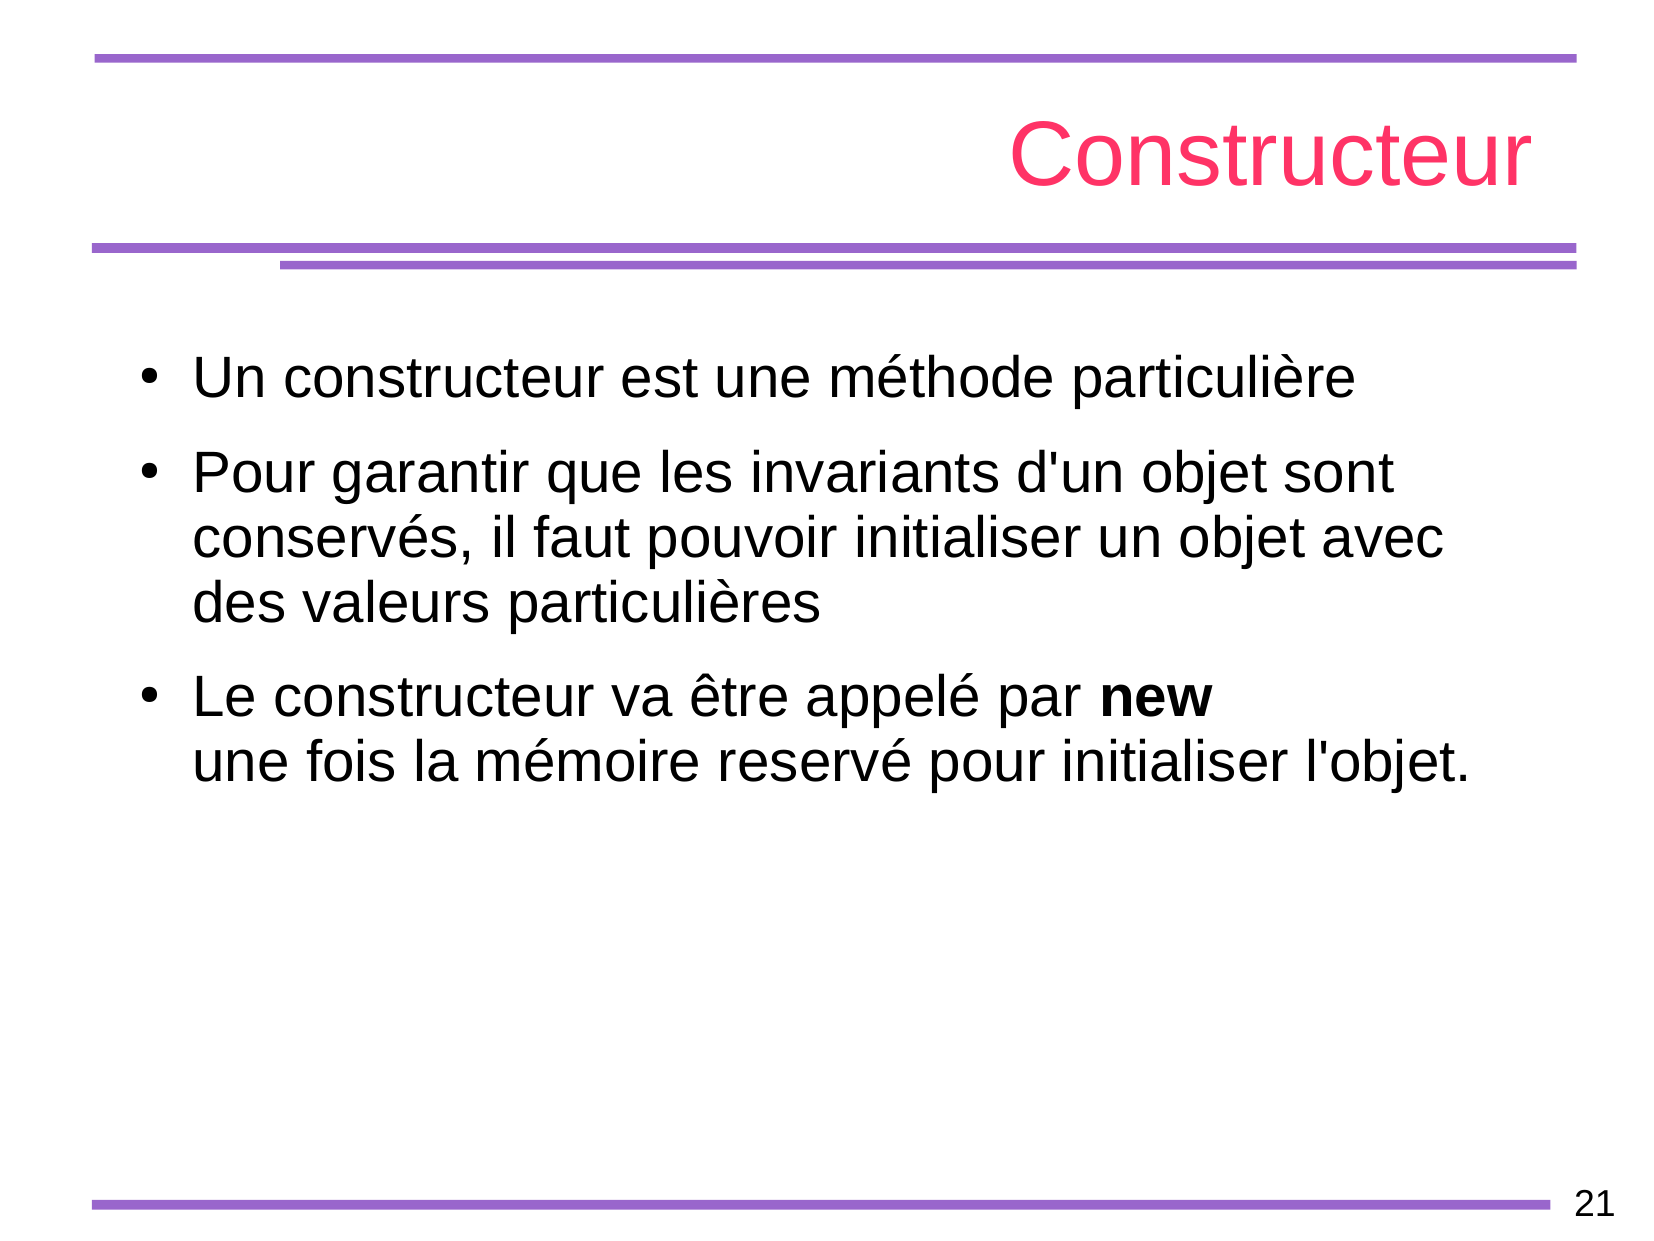

# Constructeur
Un constructeur est une méthode particulière
Pour garantir que les invariants d'un objet sont conservés, il faut pouvoir initialiser un objet avec des valeurs particulières
Le constructeur va être appelé par new
une fois la mémoire reservé pour initialiser l'objet.